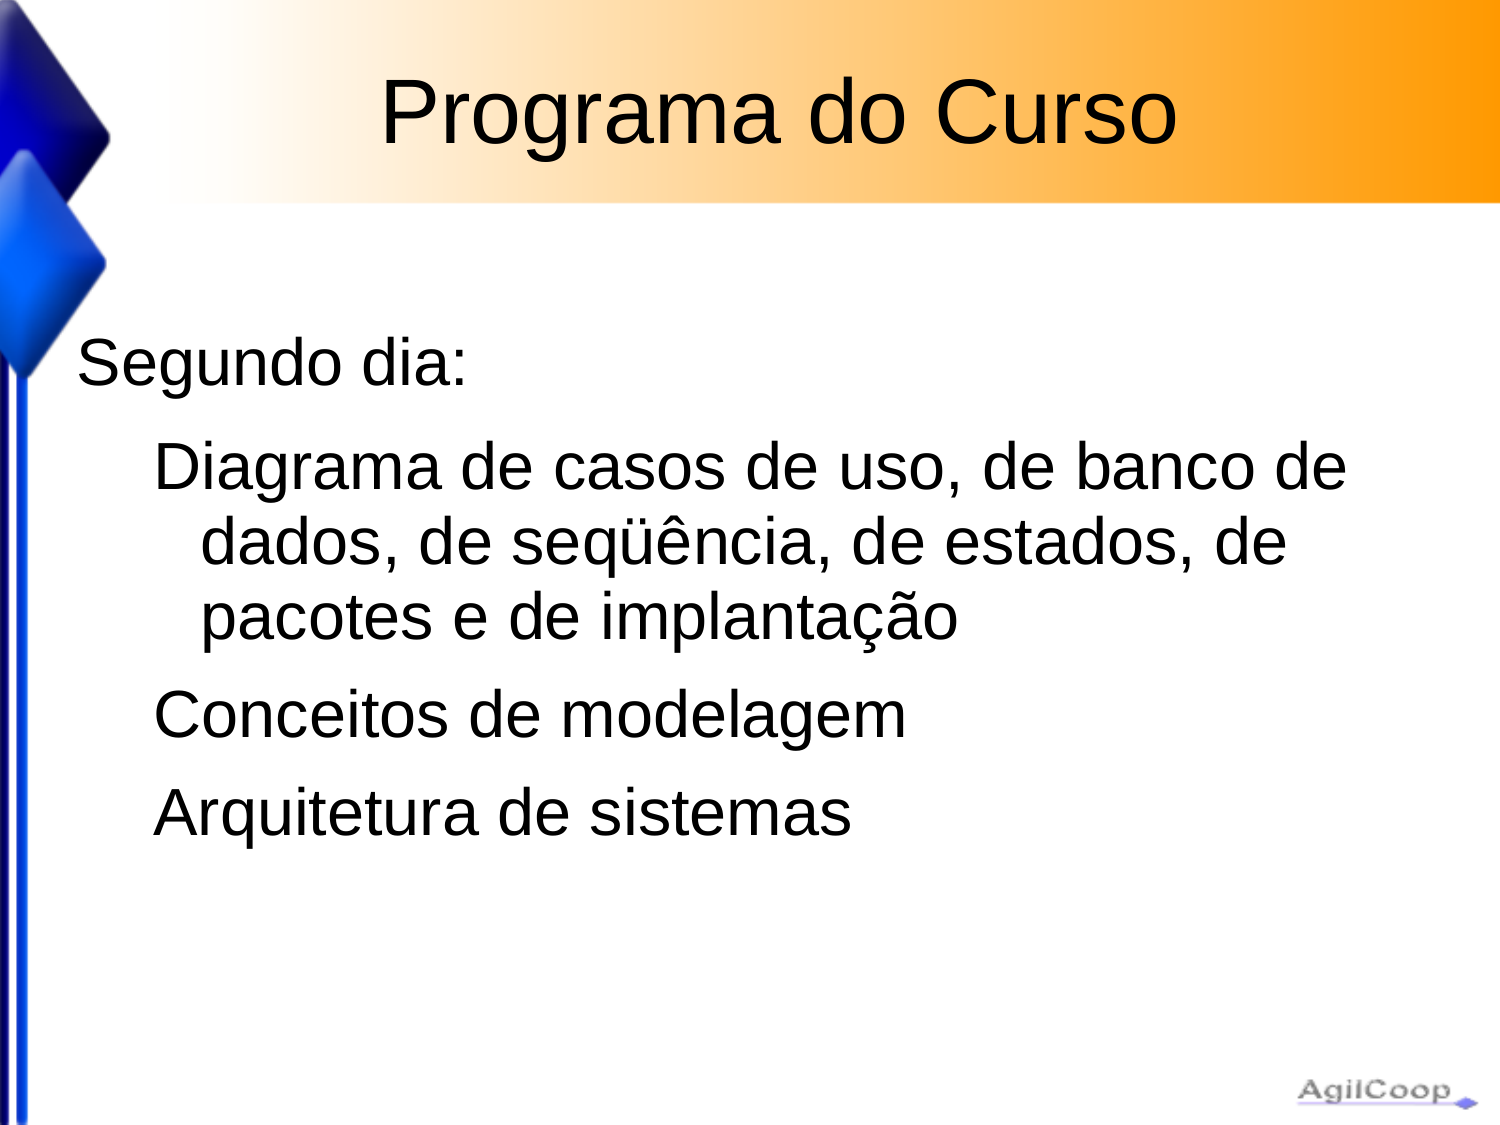

# Programa do Curso
Segundo dia:
Diagrama de casos de uso, de banco de dados, de seqüência, de estados, de pacotes e de implantação
Conceitos de modelagem
Arquitetura de sistemas
Copyleft AgilCoop 2007
3